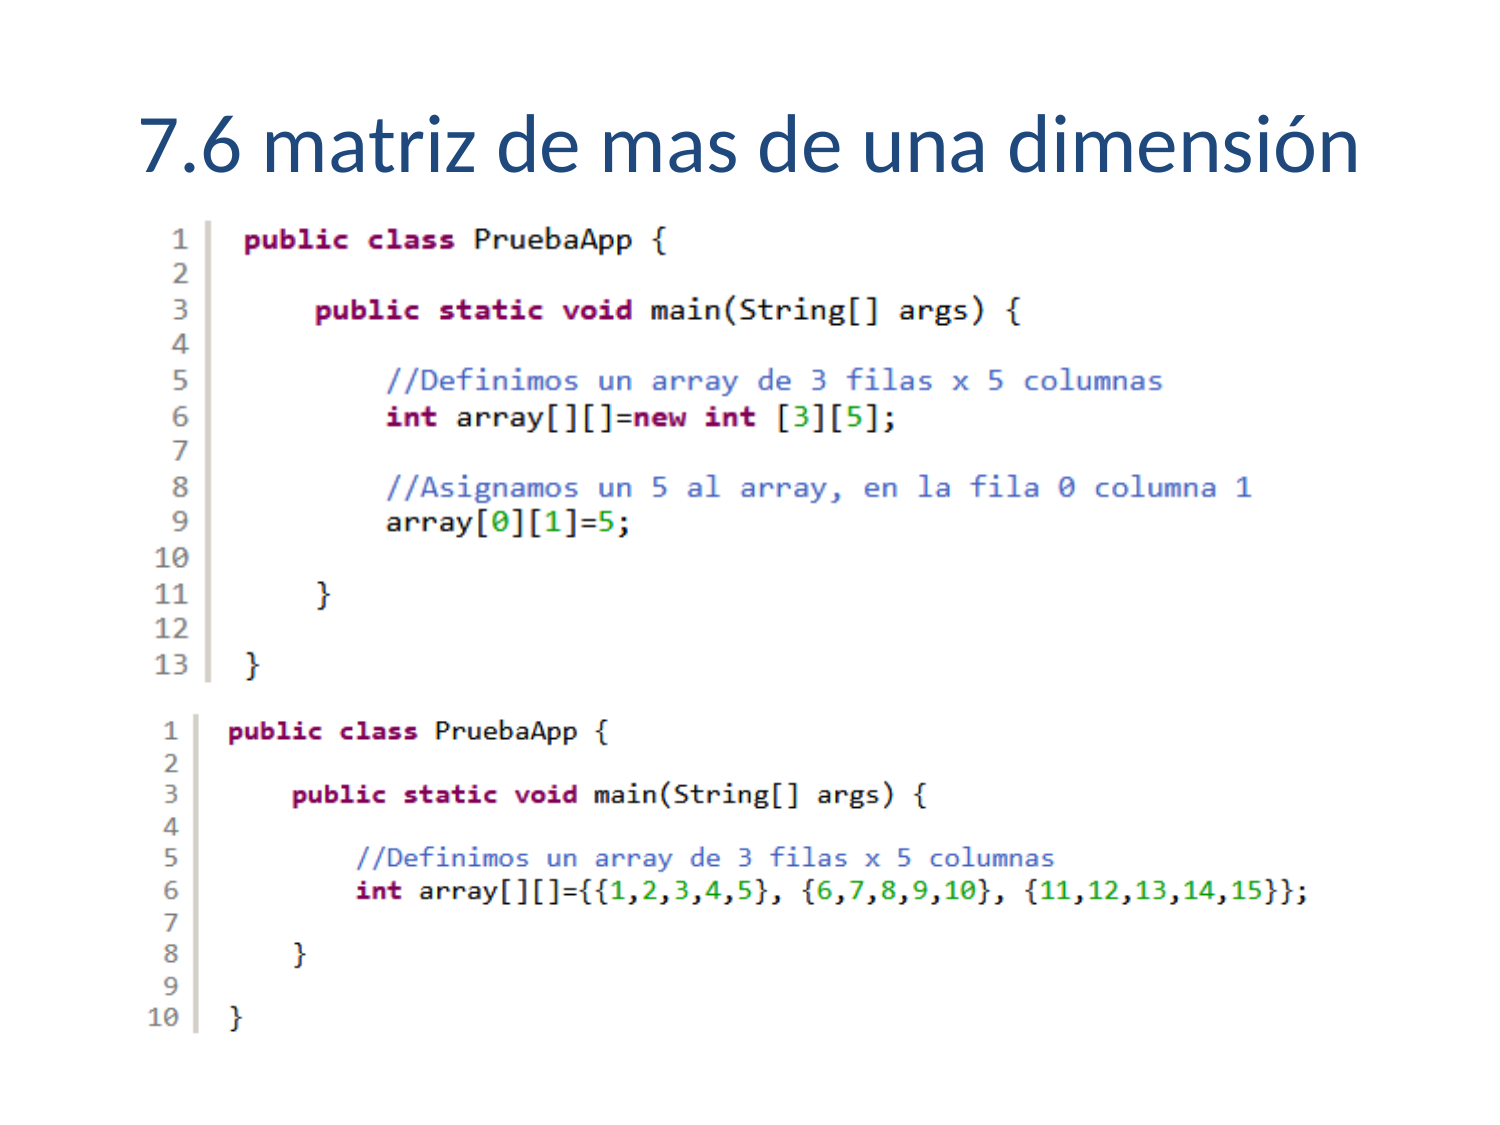

# 7.6 matriz de mas de una dimensión